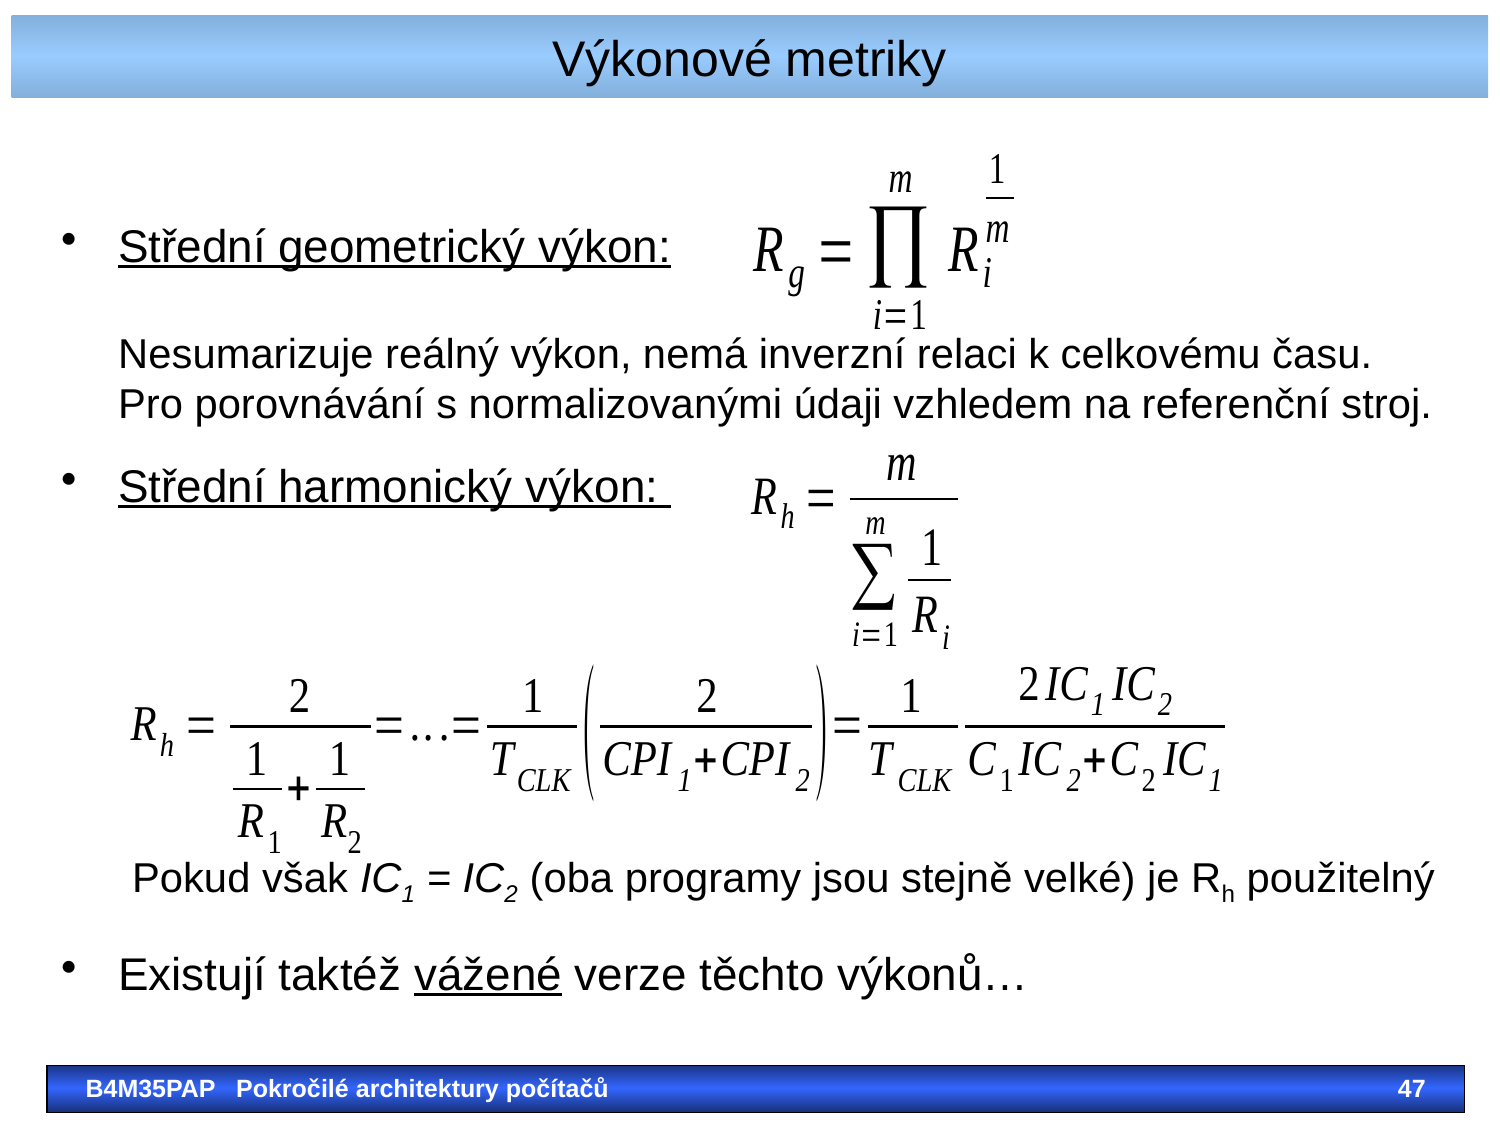

# Výkonové metriky
Střední geometrický výkon:
Nesumarizuje reálný výkon, nemá inverzní relaci k celkovému času.
Pro porovnávání s normalizovanými údaji vzhledem na referenční stroj.
Střední harmonický výkon:
 Pokud však IC1 = IC2 (oba programy jsou stejně velké) je Rh použitelný
Existují taktéž vážené verze těchto výkonů…
B4M35PAP Pokročilé architektury počítačů